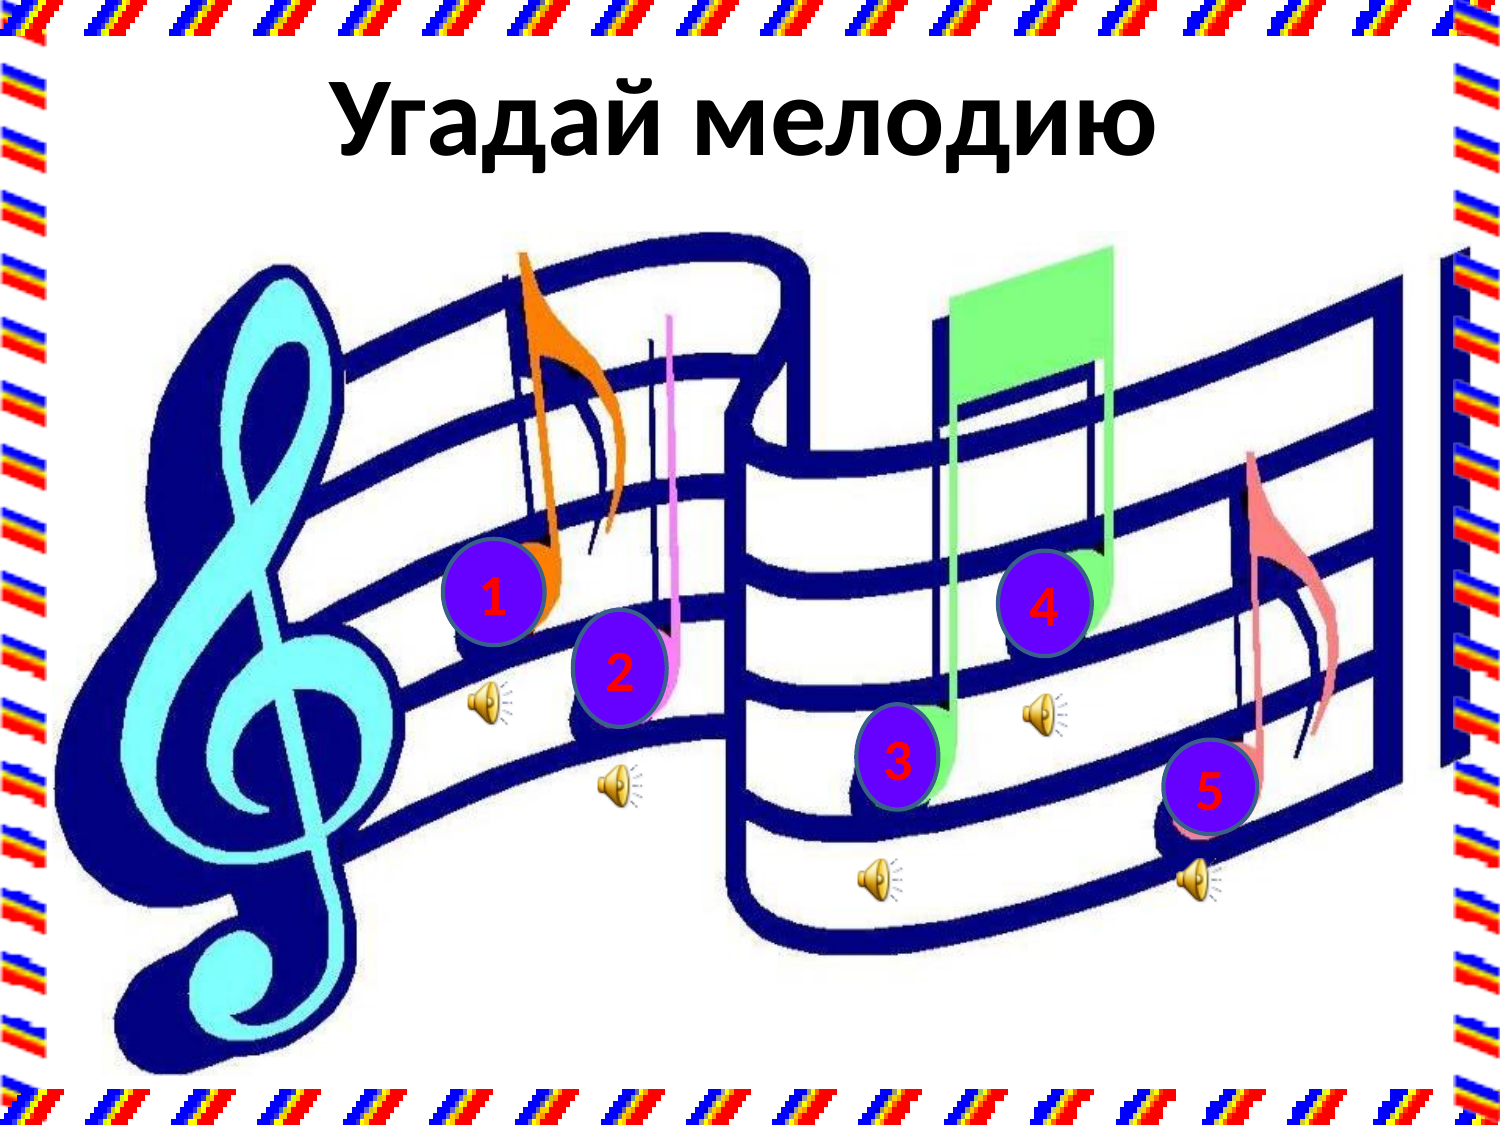

Угадай мелодию
1
4
2
3
5